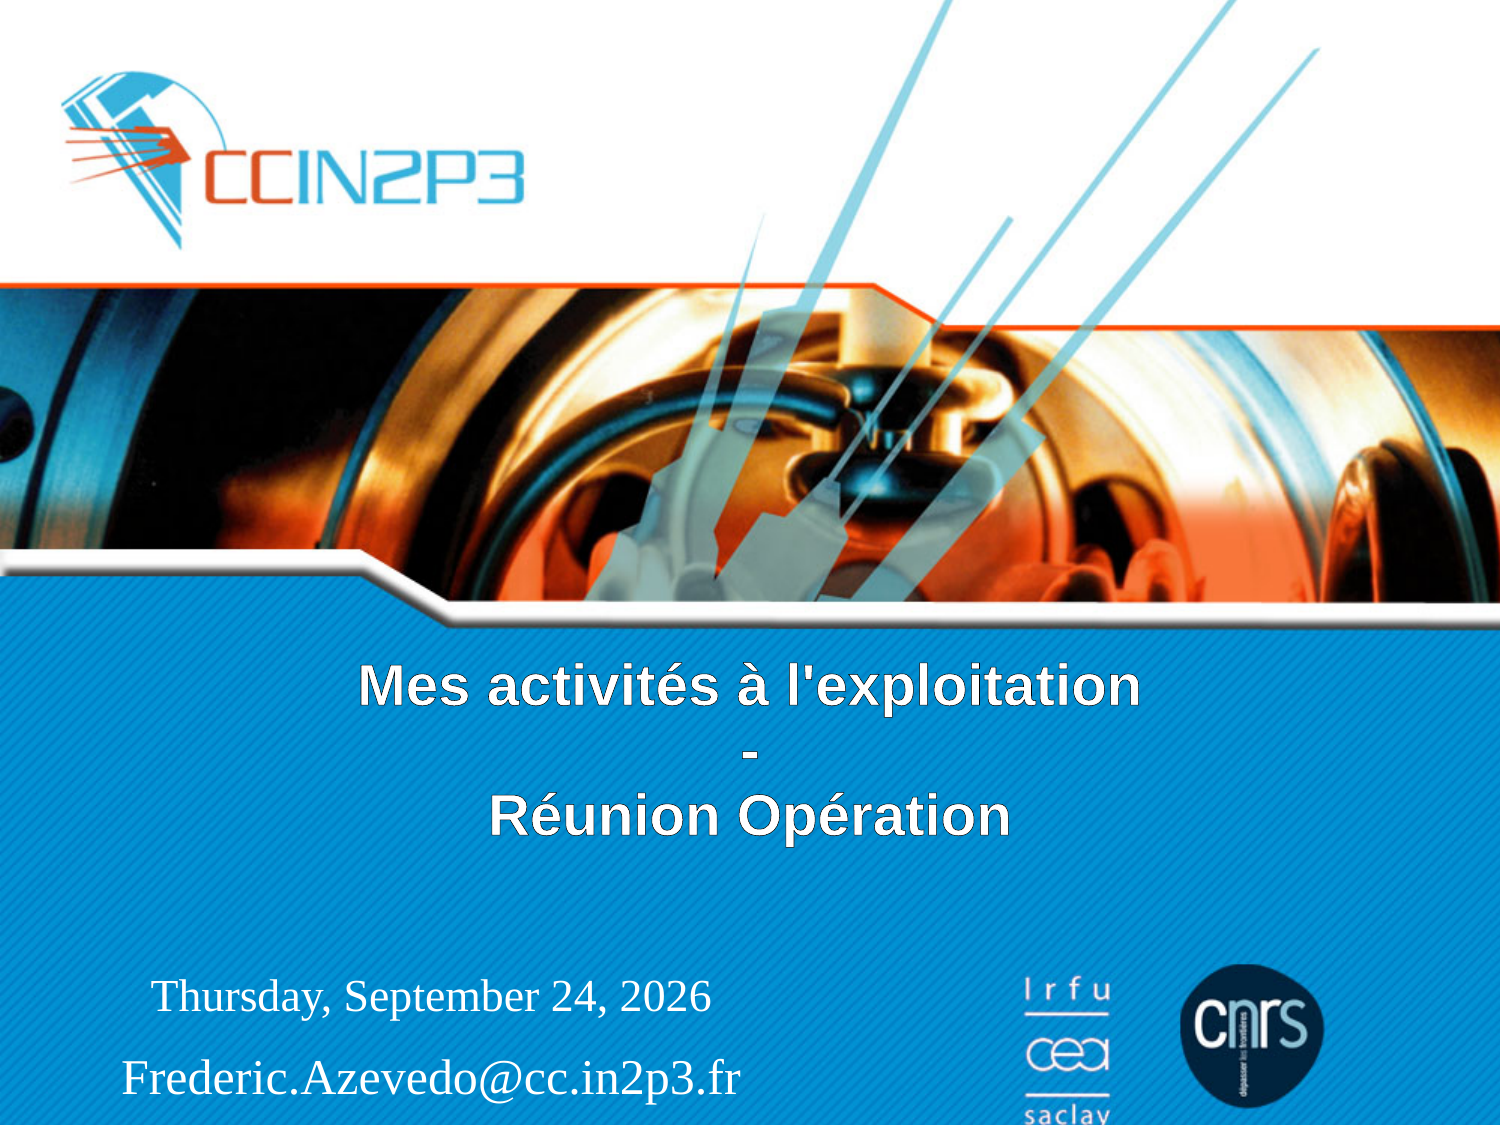

# Mes activités à l'exploitation - Réunion Opération
Frederic.Azevedo@cc.in2p3.fr